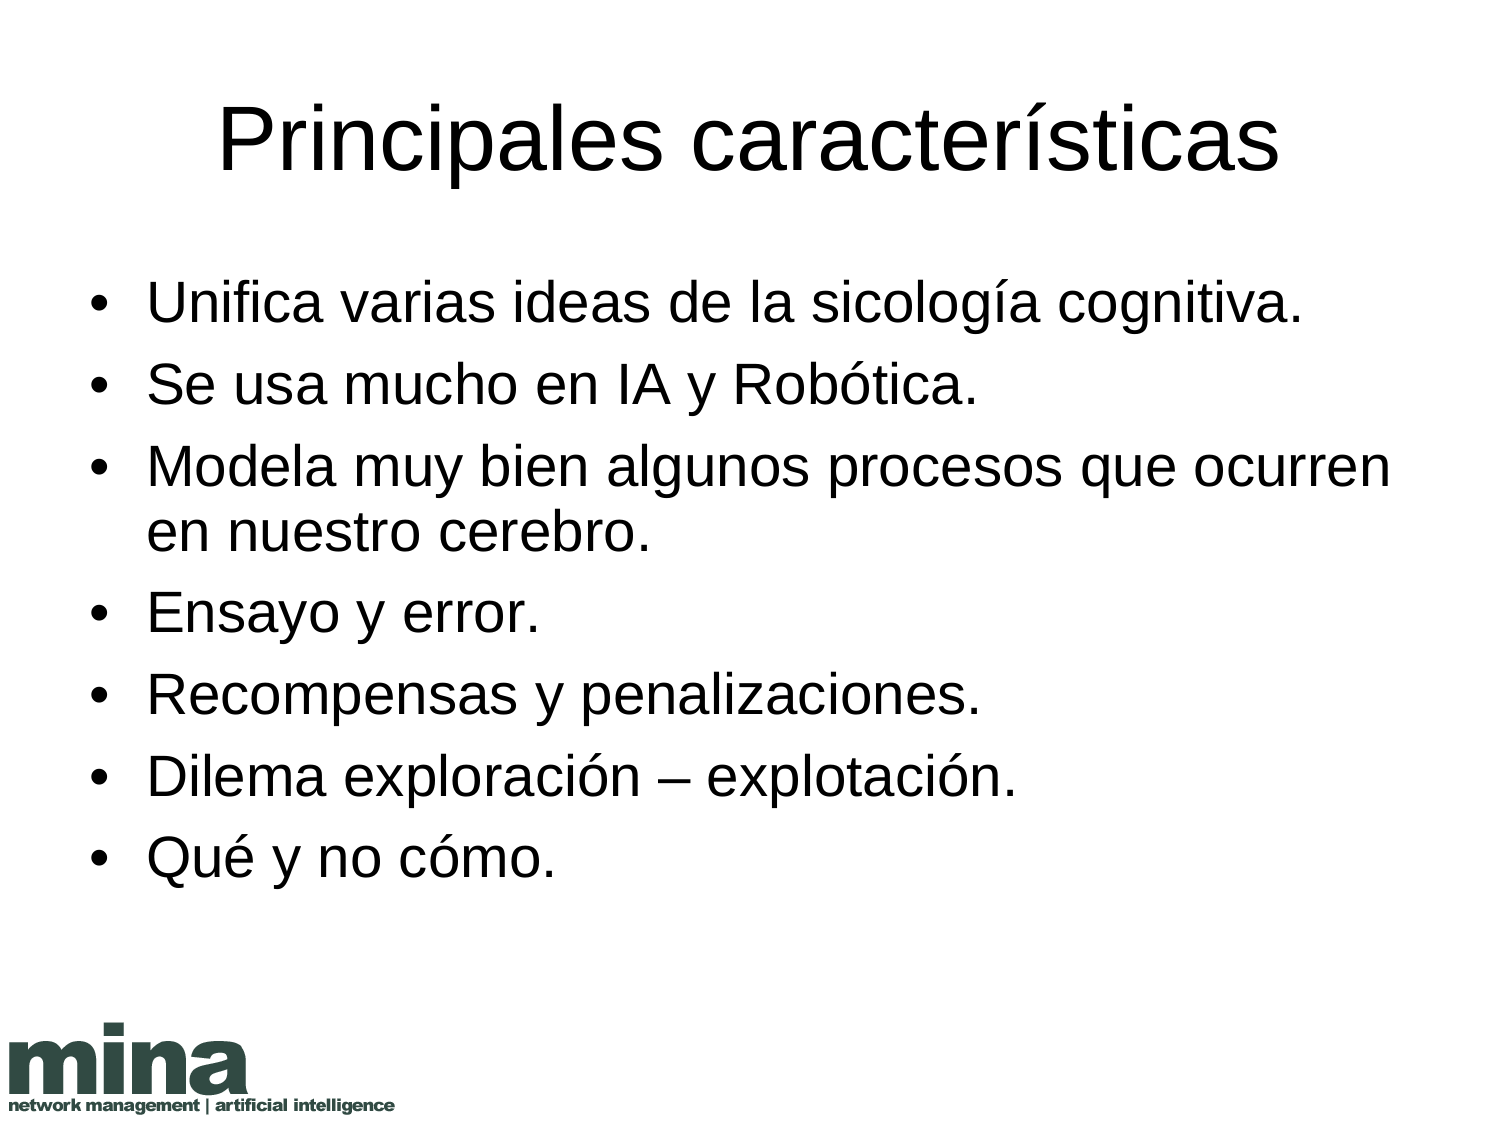

# Principales características
Unifica varias ideas de la sicología cognitiva.
Se usa mucho en IA y Robótica.
Modela muy bien algunos procesos que ocurren en nuestro cerebro.
Ensayo y error.
Recompensas y penalizaciones.
Dilema exploración – explotación.
Qué y no cómo.